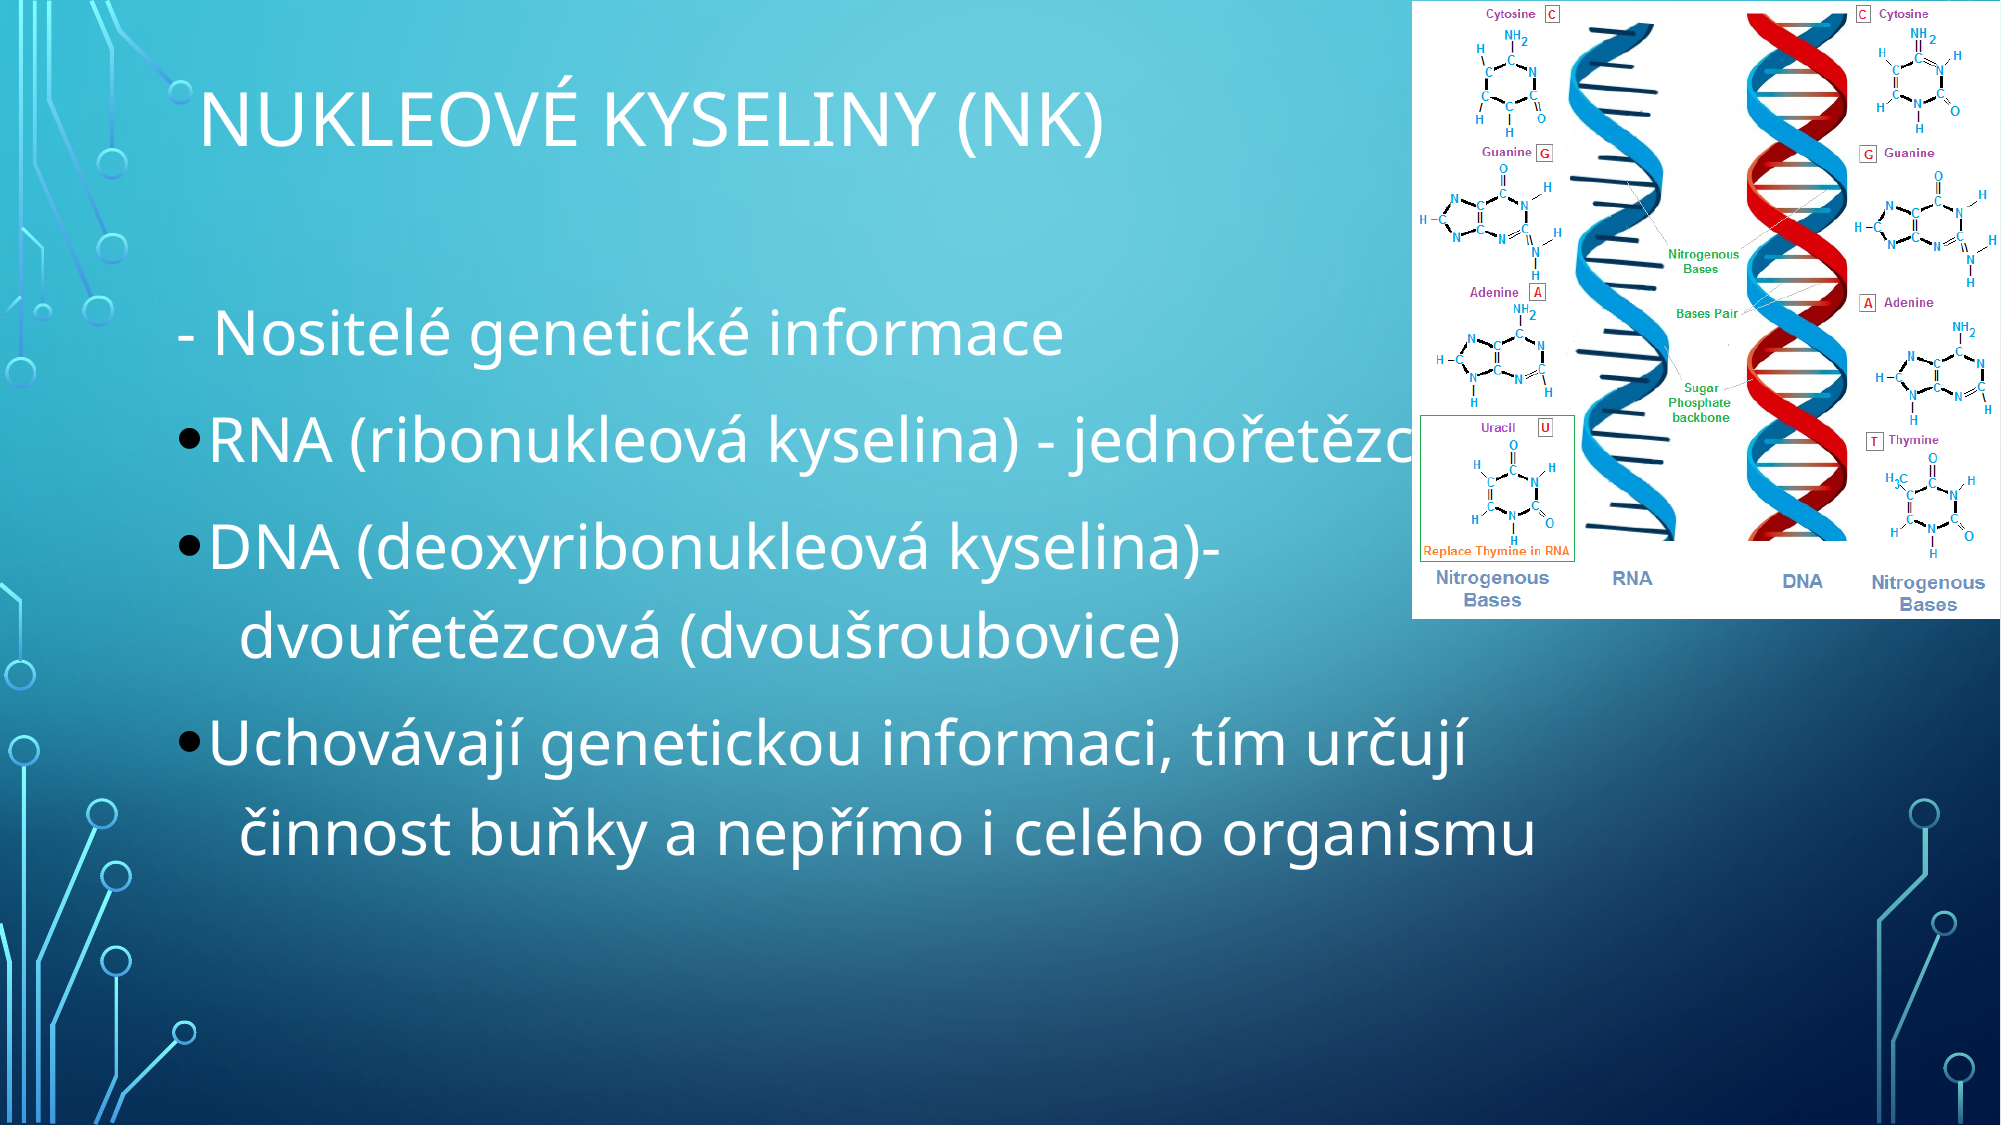

# Nukleové kyseliny (NK)
- Nositelé genetické informace
RNA (ribonukleová kyselina) - jednořetězcová
DNA (deoxyribonukleová kyselina)- dvouřetězcová (dvoušroubovice)
Uchovávají genetickou informaci, tím určují činnost buňky a nepřímo i celého organismu